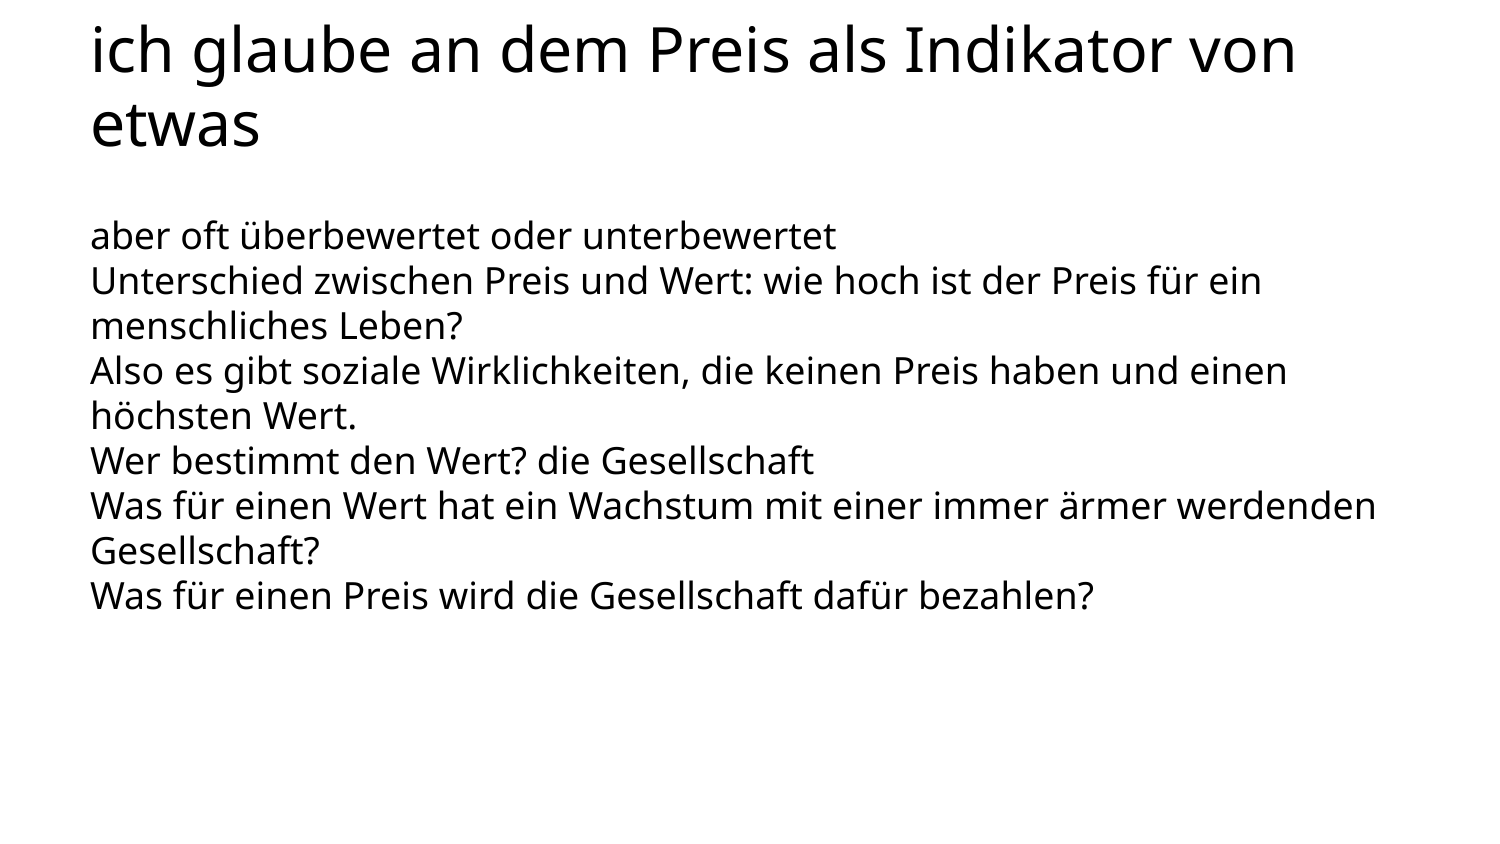

# ich glaube an dem Preis als Indikator von etwas
aber oft überbewertet oder unterbewertet
Unterschied zwischen Preis und Wert: wie hoch ist der Preis für ein menschliches Leben?
Also es gibt soziale Wirklichkeiten, die keinen Preis haben und einen höchsten Wert.
Wer bestimmt den Wert? die Gesellschaft
Was für einen Wert hat ein Wachstum mit einer immer ärmer werdenden Gesellschaft?
Was für einen Preis wird die Gesellschaft dafür bezahlen?